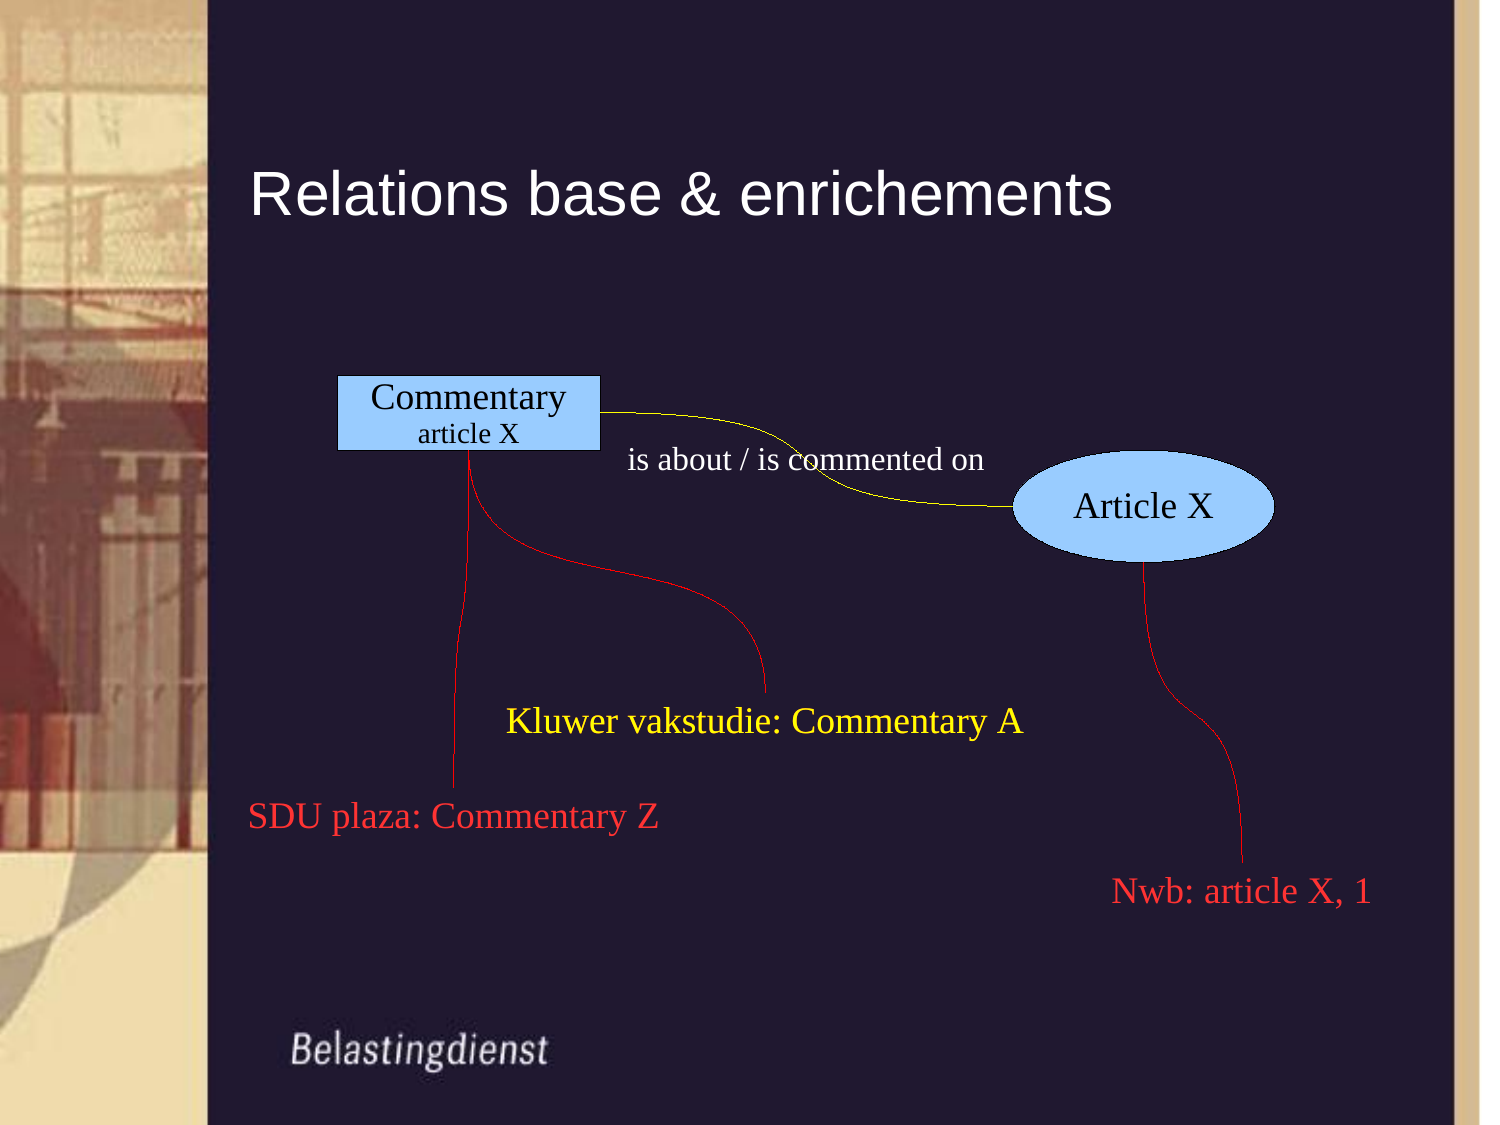

# Relations base & enrichements
Commentary
article X
Article X
Kluwer vakstudie: Commentary A
Kluwer vakstudie: Commentary A
SDU plaza: Commentary Z
Nwb: article X, 1